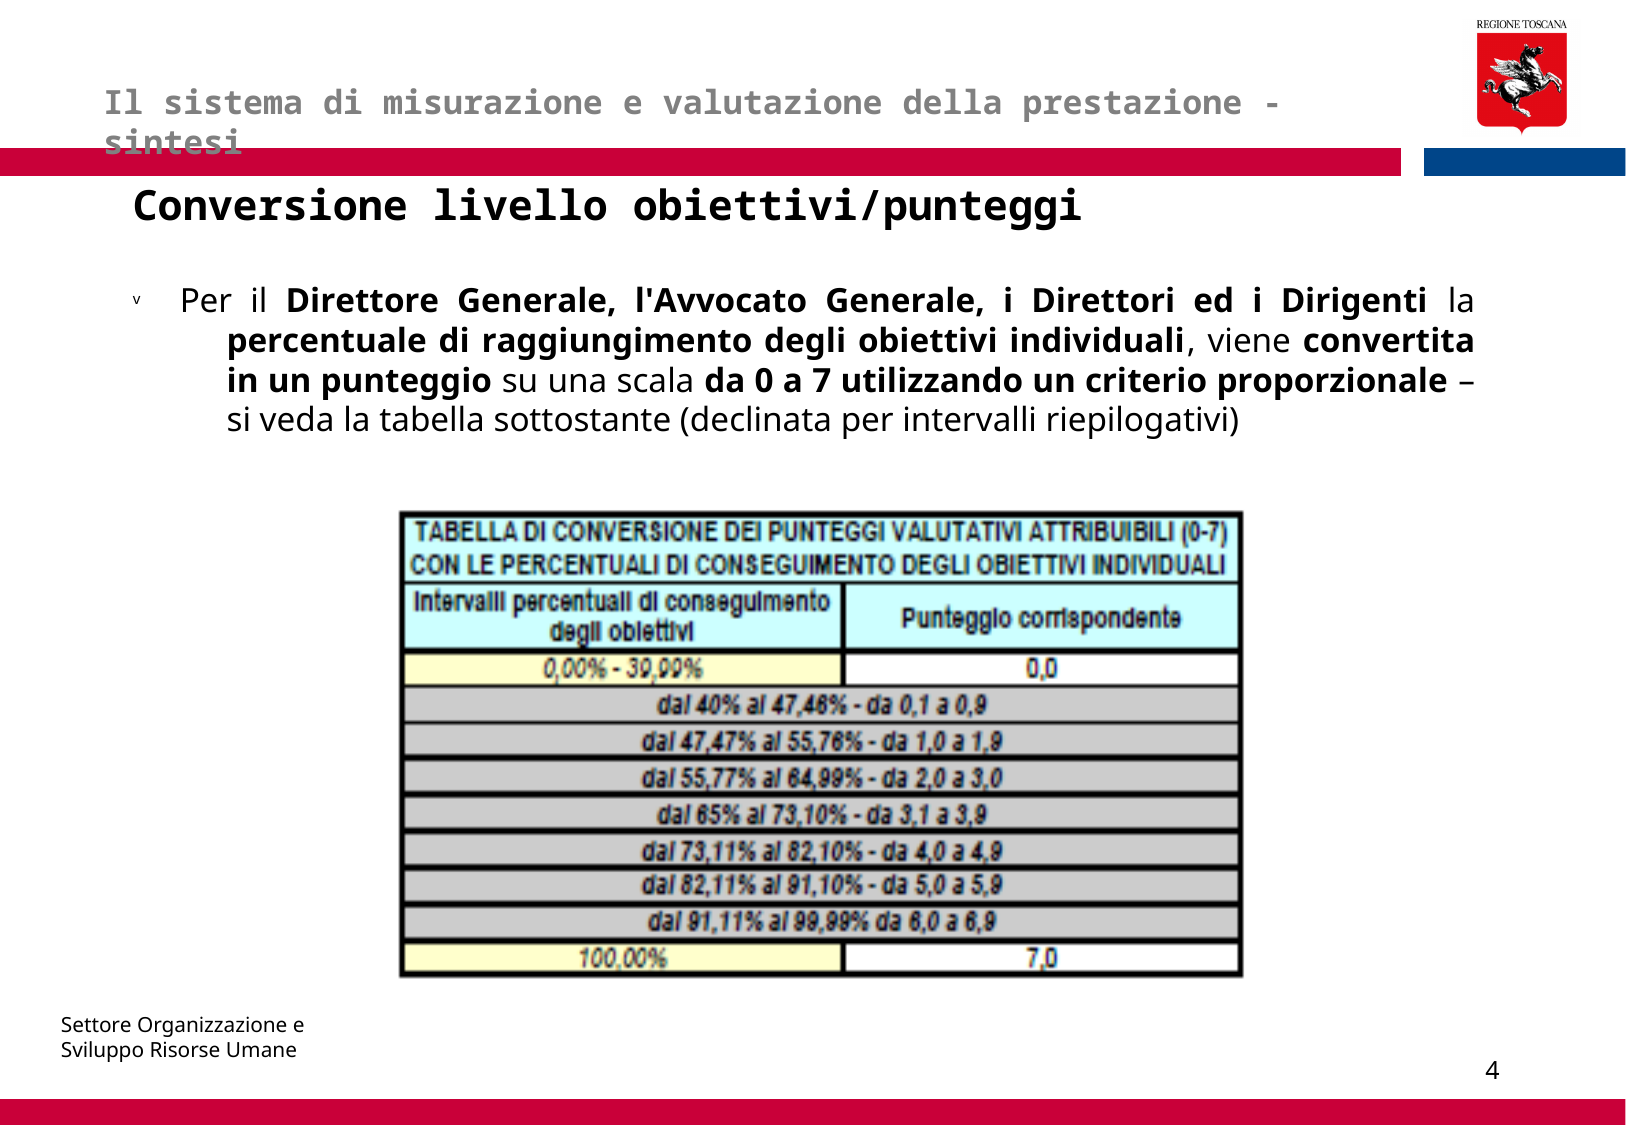

Il sistema di misurazione e valutazione della prestazione - sintesi
# Conversione livello obiettivi/punteggi
Per il Direttore Generale, l'Avvocato Generale, i Direttori ed i Dirigenti la percentuale di raggiungimento degli obiettivi individuali, viene convertita in un punteggio su una scala da 0 a 7 utilizzando un criterio proporzionale – si veda la tabella sottostante (declinata per intervalli riepilogativi)
Settore Organizzazione e
Sviluppo Risorse Umane